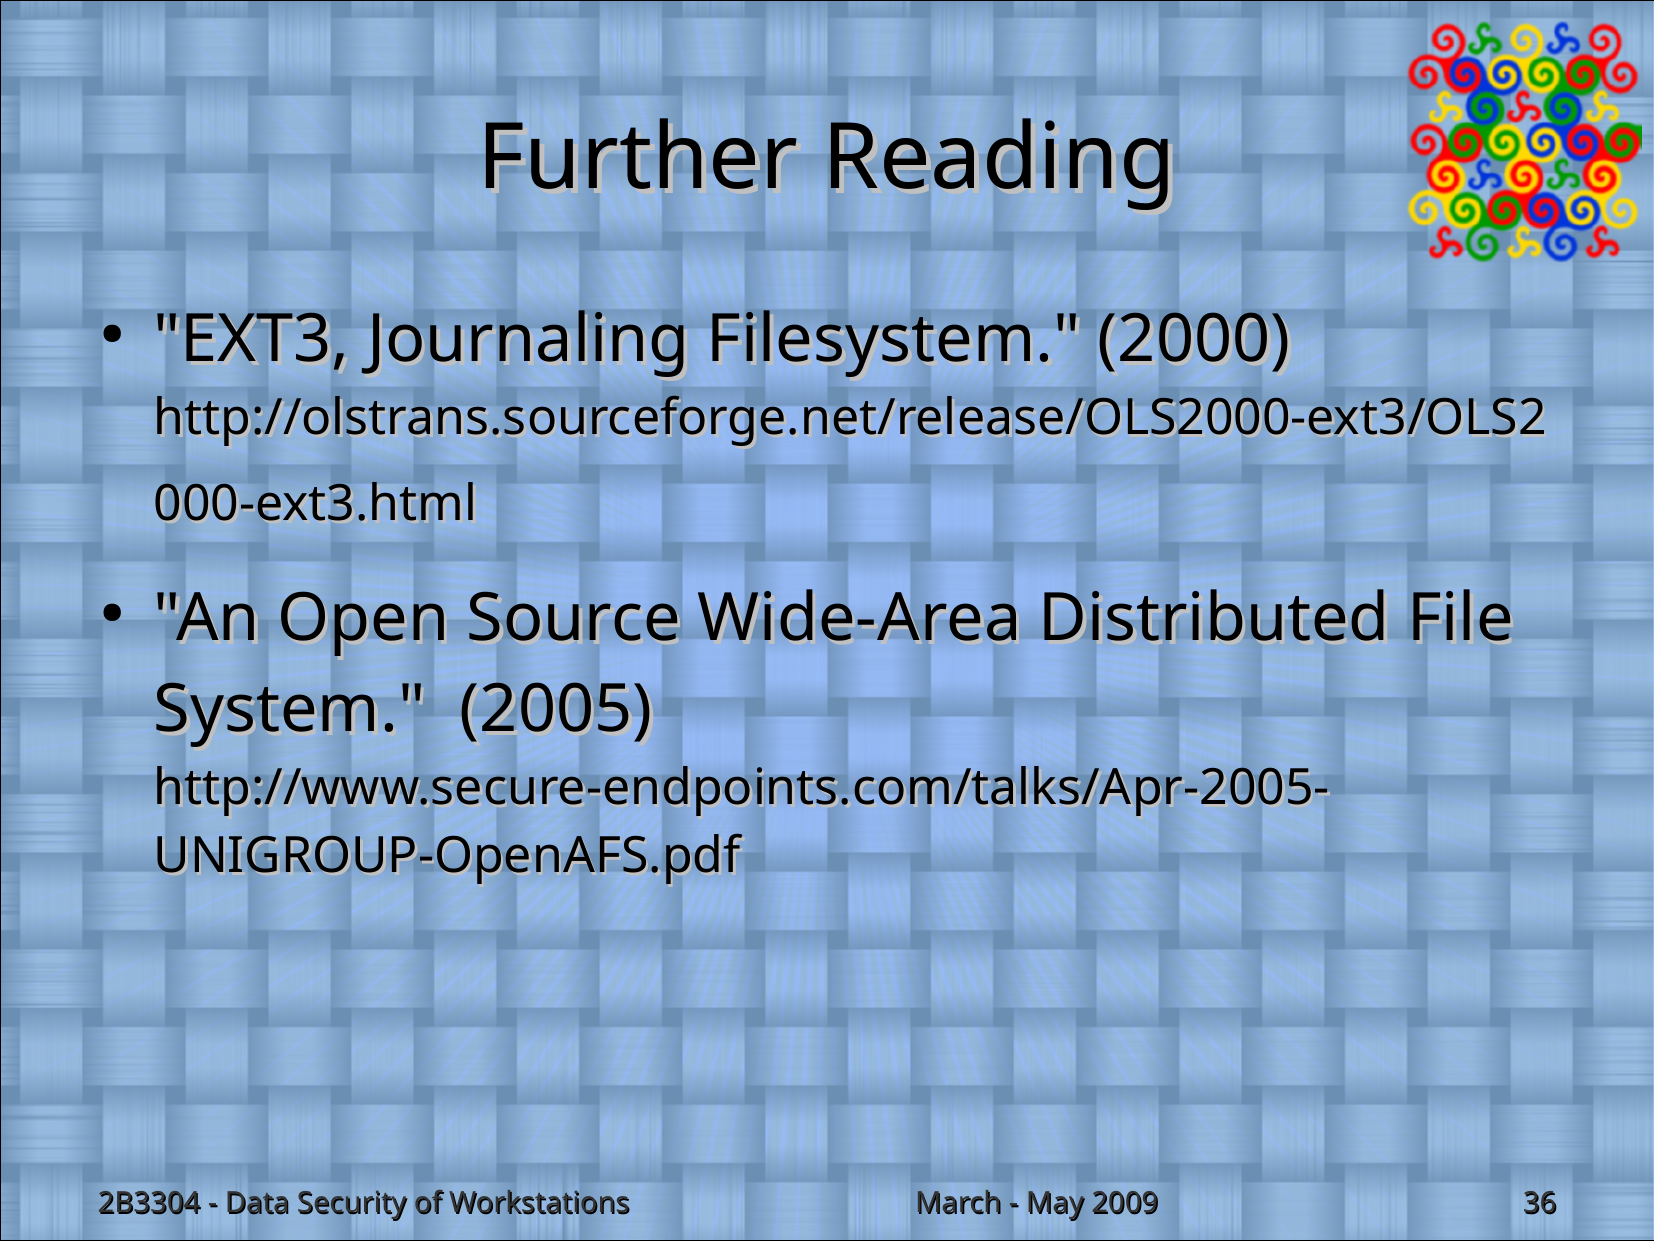

# Further Reading
"EXT3, Journaling Filesystem." (2000)
http://olstrans.sourceforge.net/release/OLS2000-ext3/OLS2000-ext3.html
"An Open Source Wide-Area Distributed File System." (2005)
http://www.secure-endpoints.com/talks/Apr-2005-UNIGROUP-OpenAFS.pdf